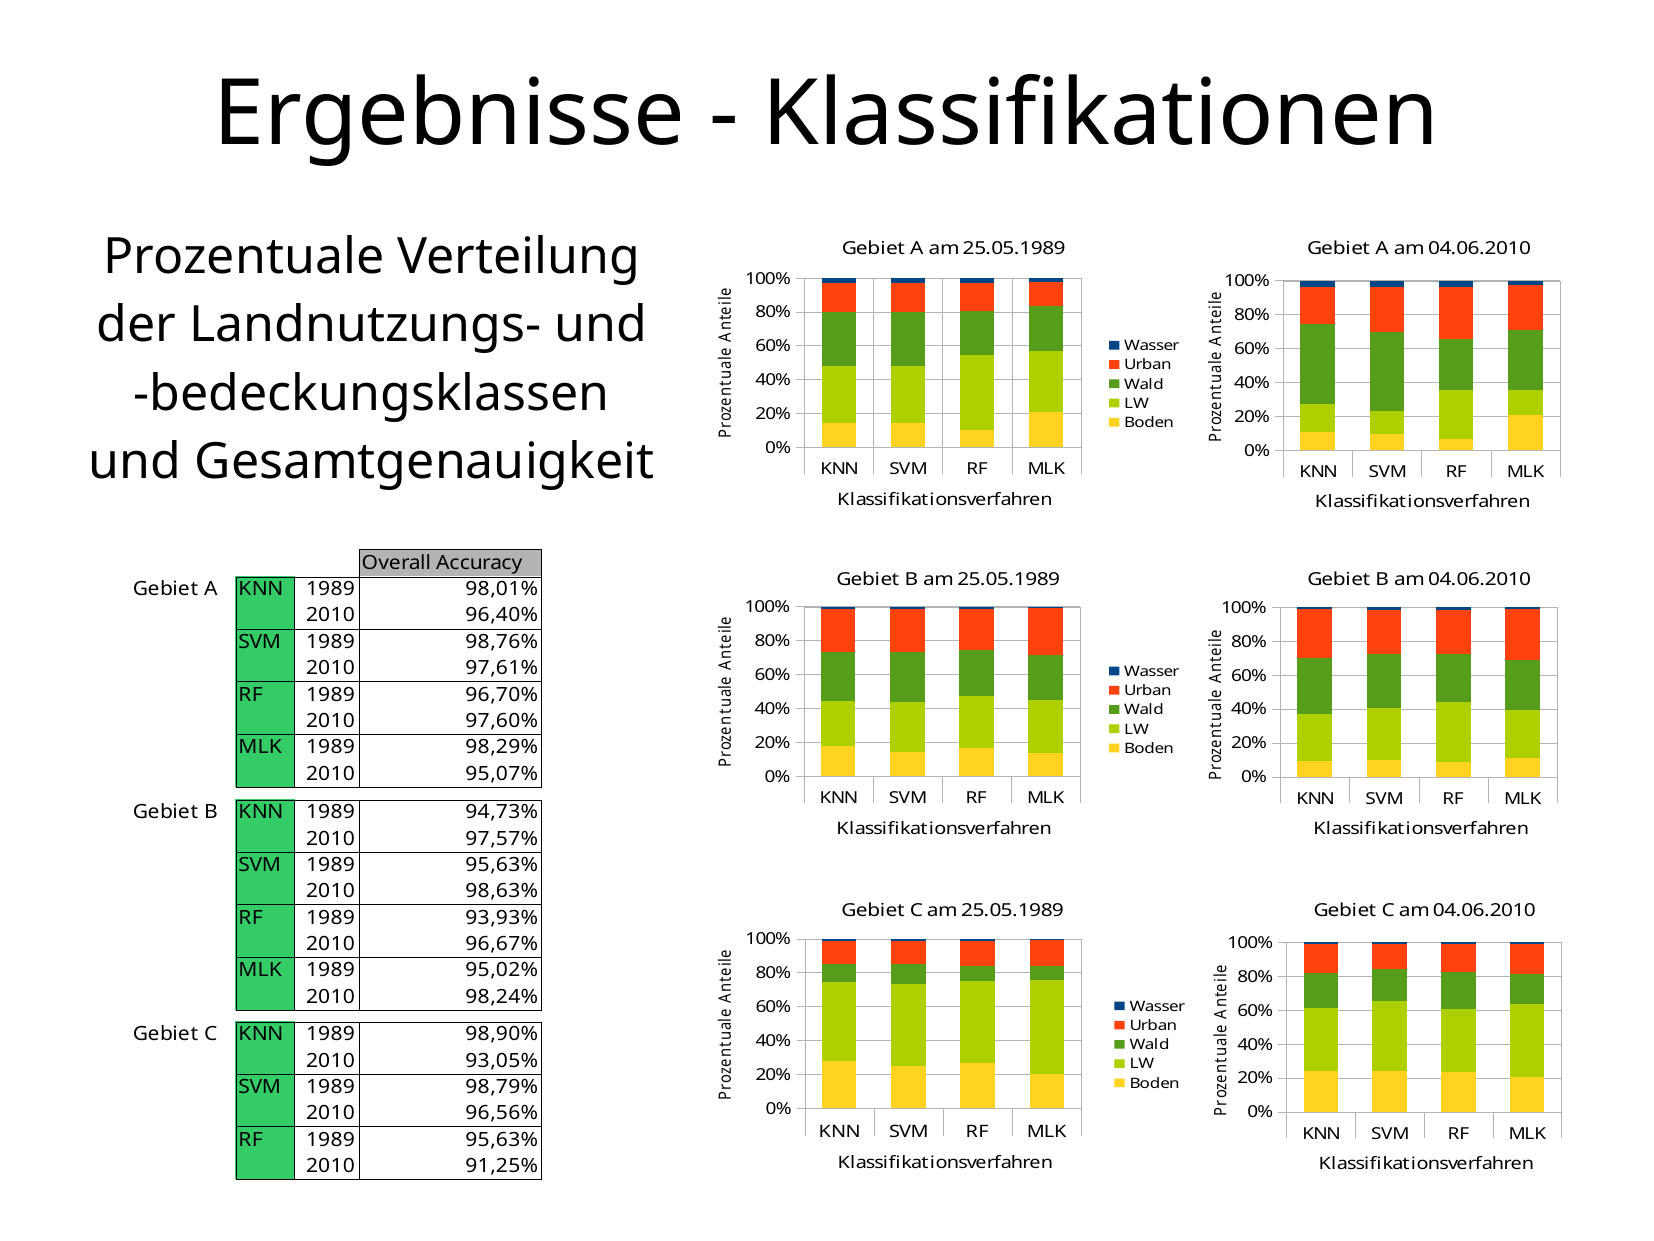

# Ergebnisse - Klassifikationen
Prozentuale Verteilung der Landnutzungs- und -bedeckungsklassen und Gesamtgenauigkeit